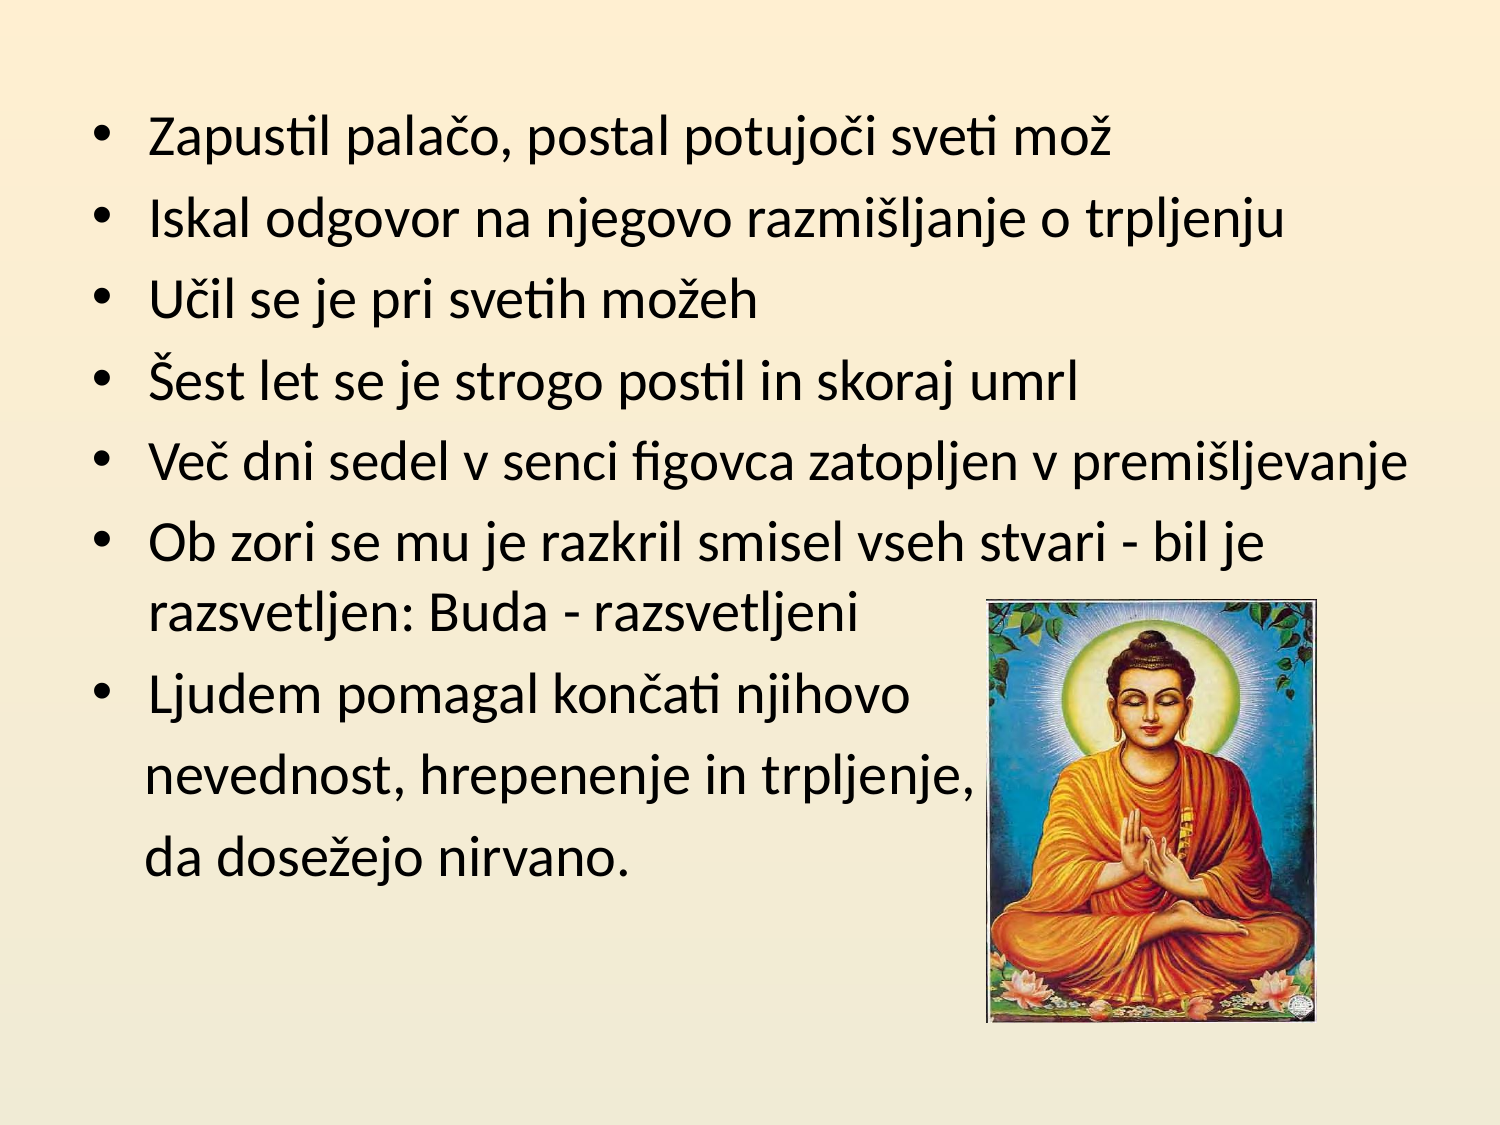

# Zapustil palačo, postal potujoči sveti mož
Iskal odgovor na njegovo razmišljanje o trpljenju
Učil se je pri svetih možeh
Šest let se je strogo postil in skoraj umrl
Več dni sedel v senci figovca zatopljen v premišljevanje
Ob zori se mu je razkril smisel vseh stvari - bil je razsvetljen: Buda - razsvetljeni
Ljudem pomagal končati njihovo
 nevednost, hrepenenje in trpljenje,
 da dosežejo nirvano.